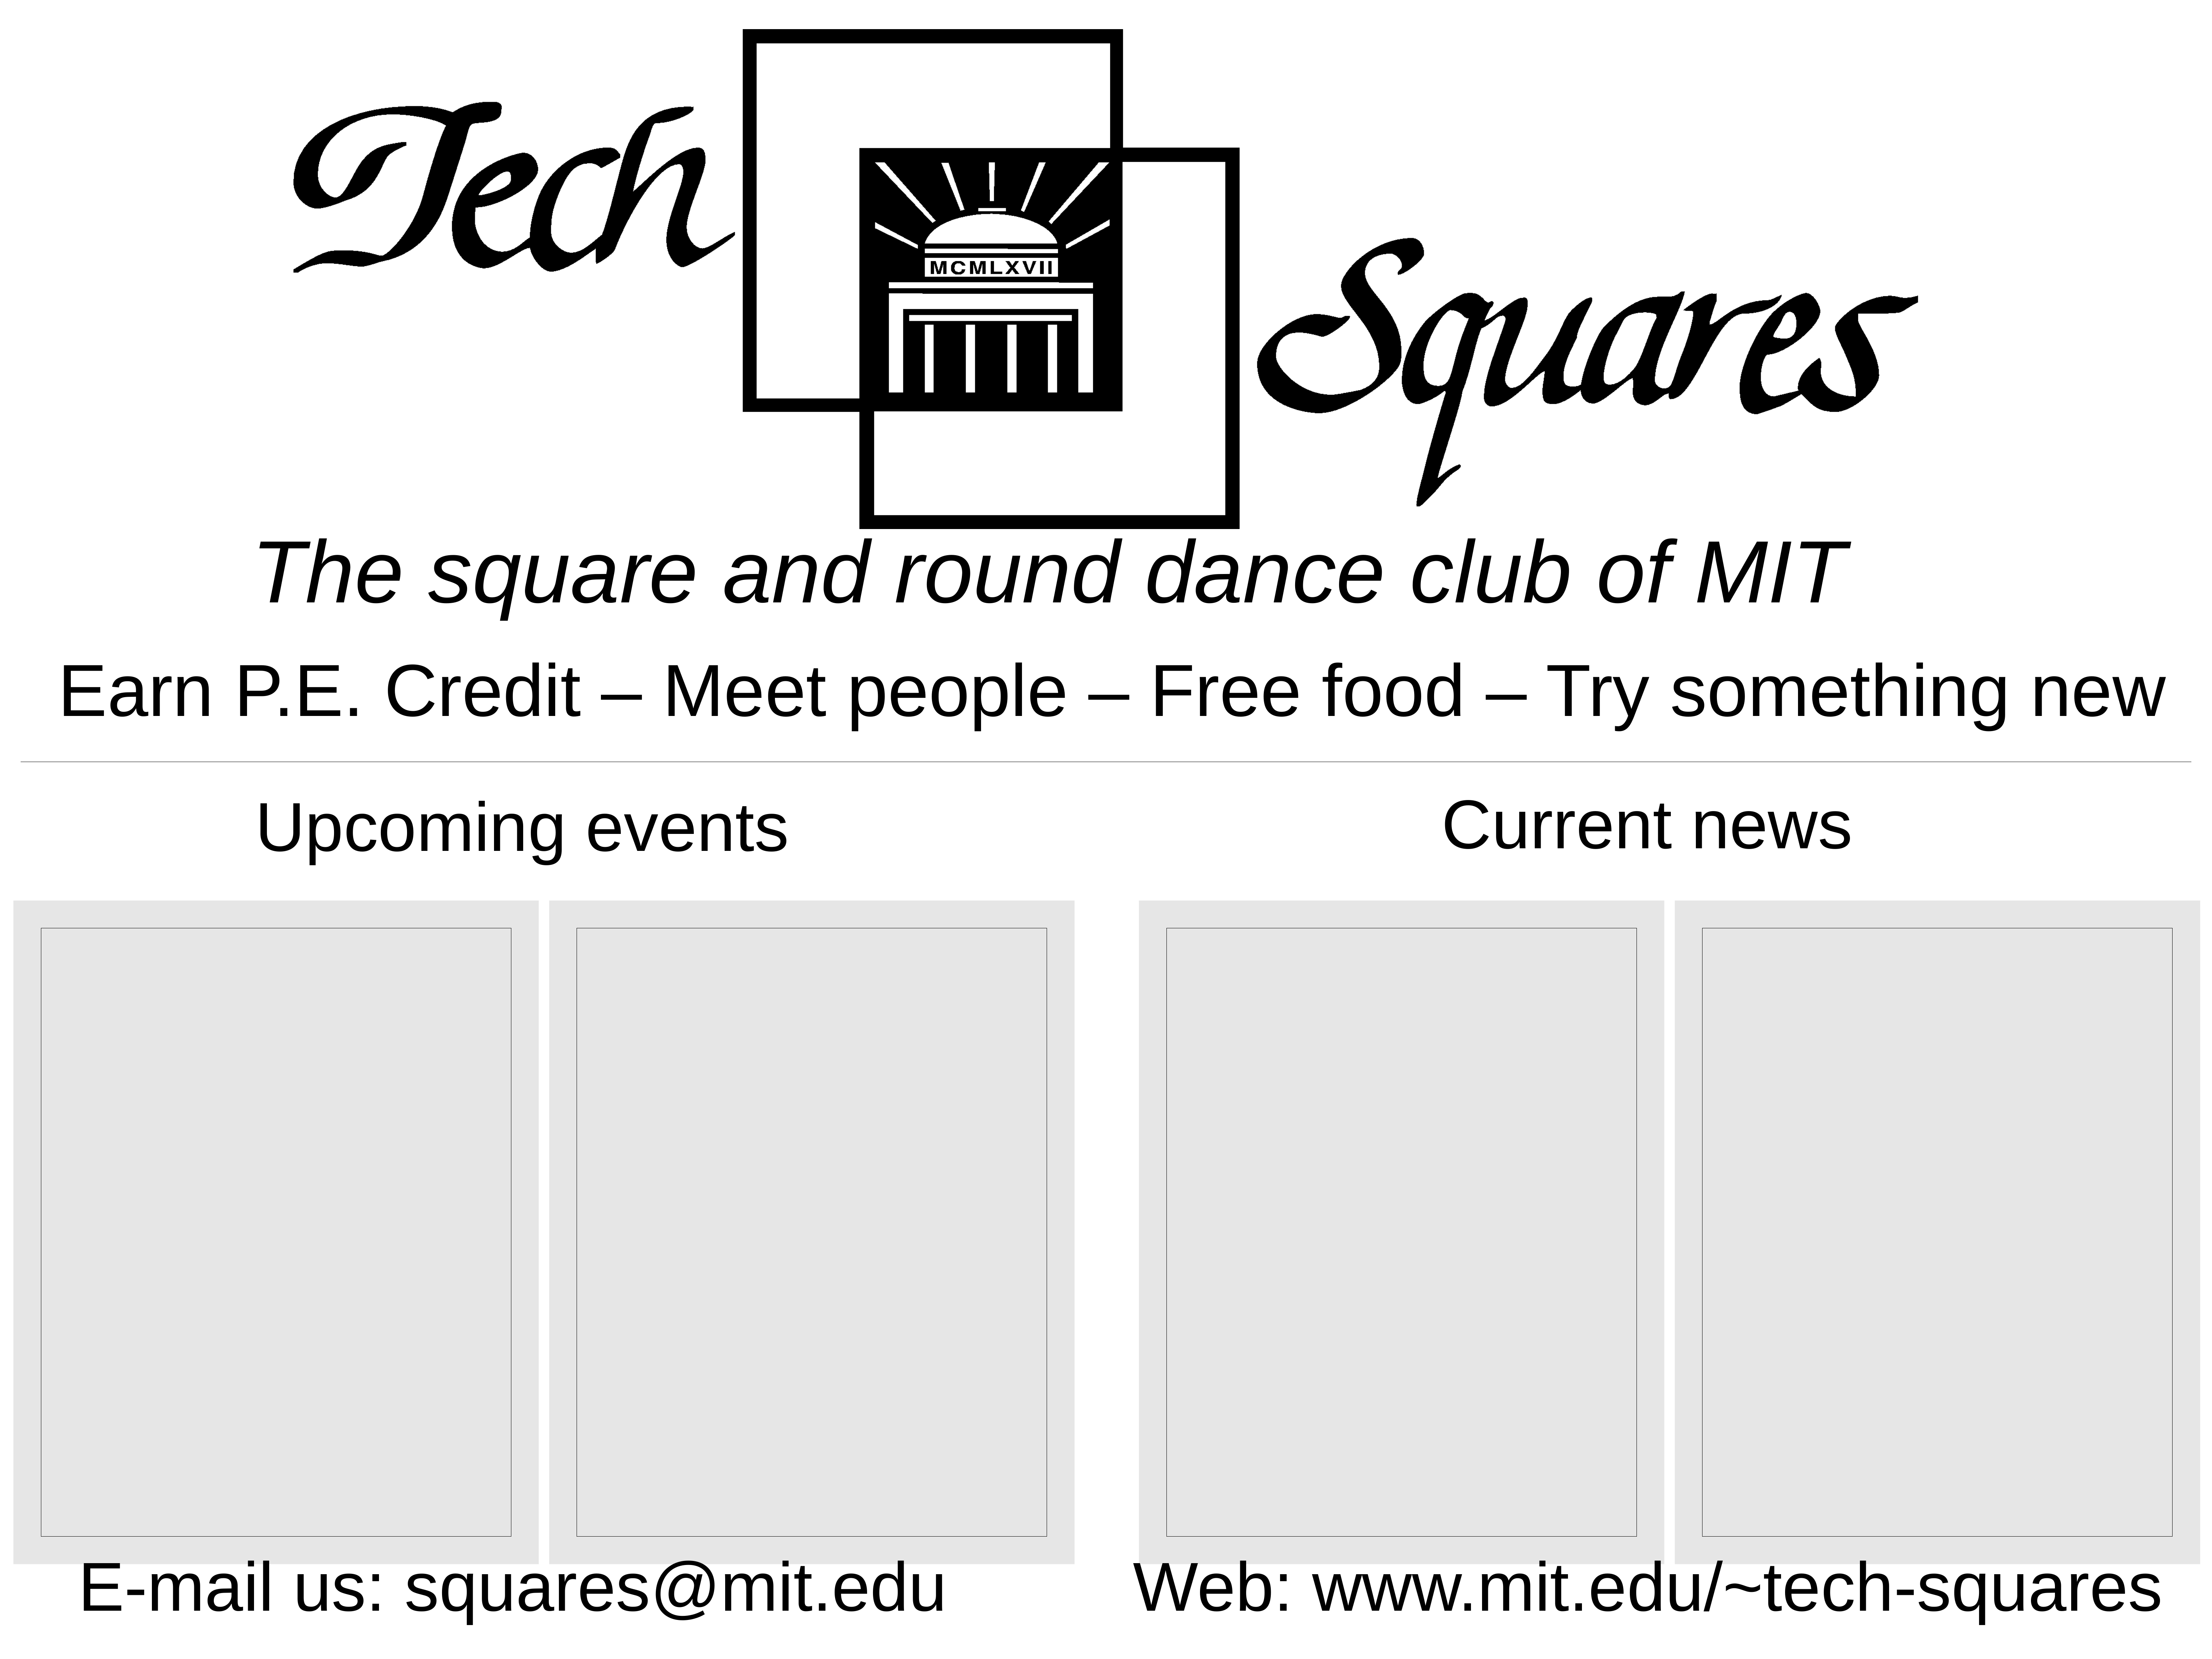

The square and round dance club of MIT
Earn P.E. Credit – Meet people – Free food – Try something new
Current news
Upcoming events
E-mail us: squares@mit.edu
Web: www.mit.edu/~tech-squares